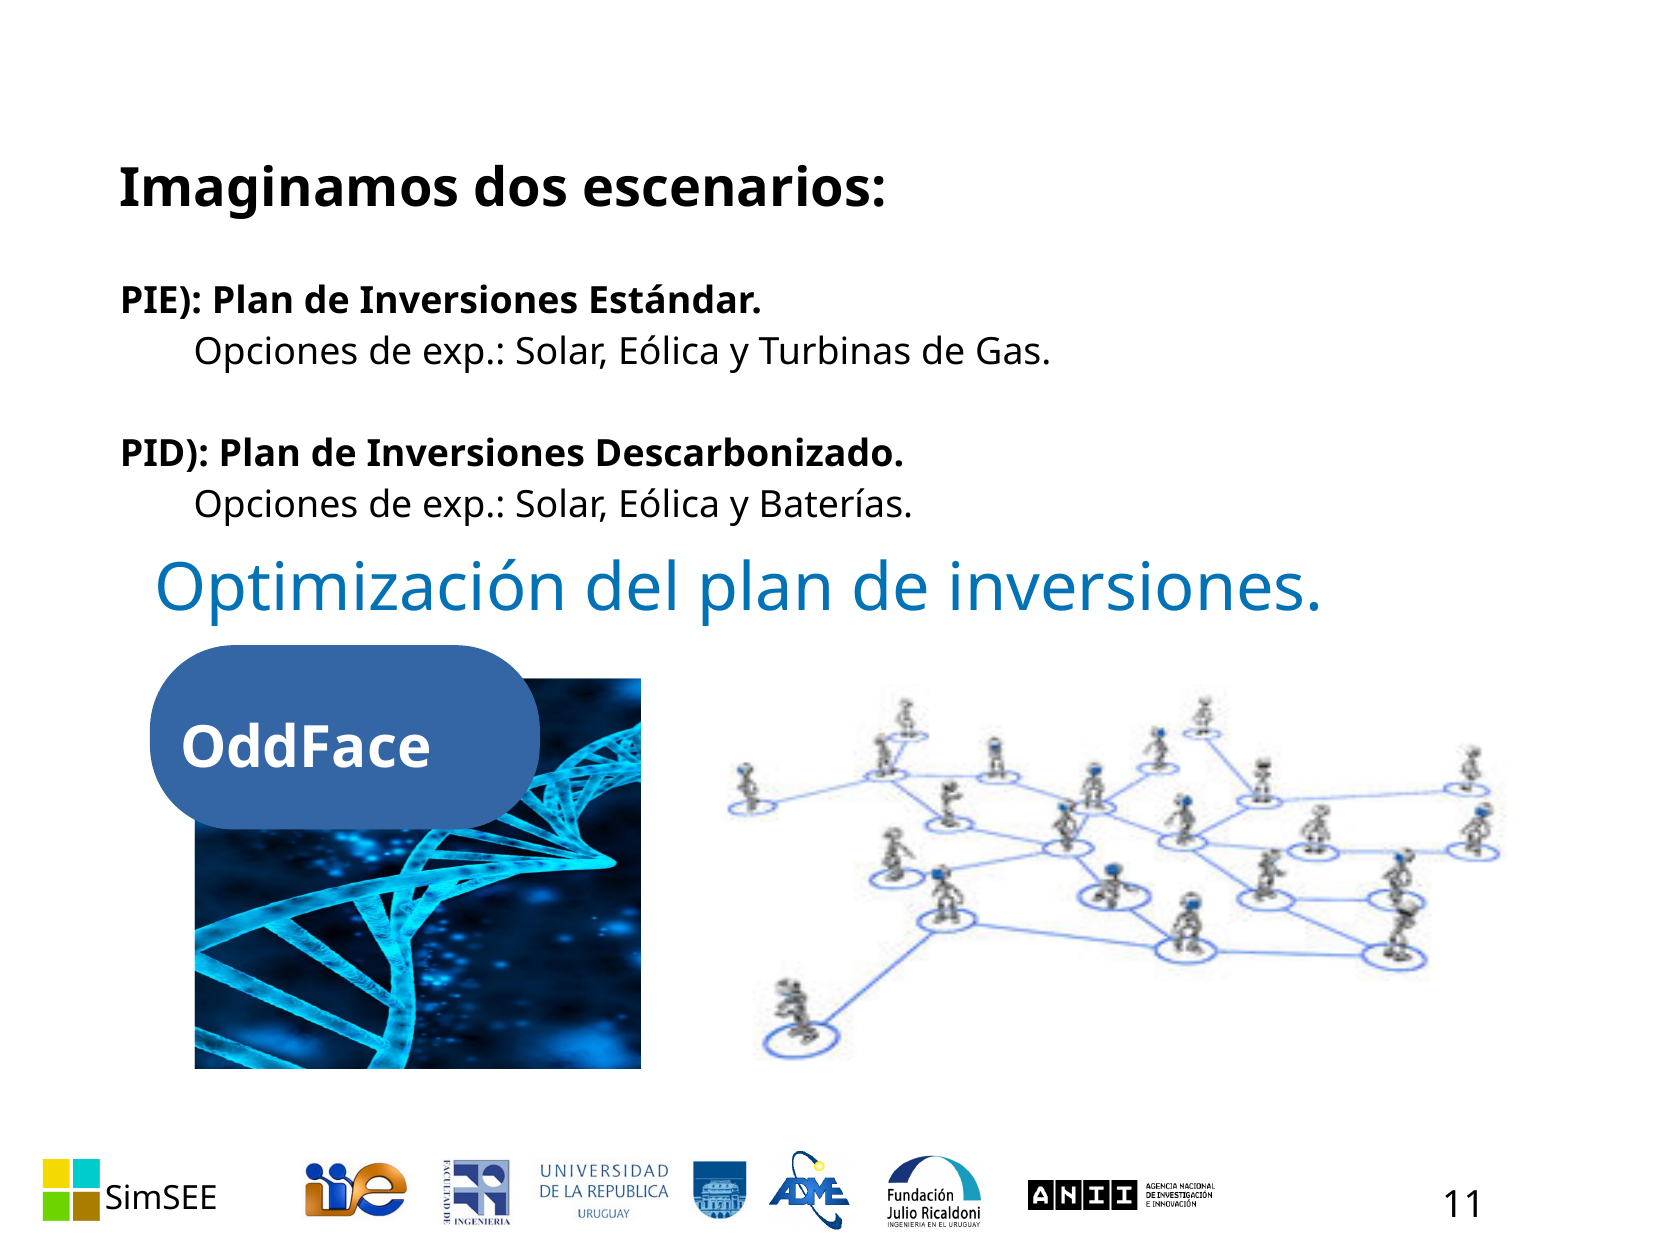

Imaginamos dos escenarios:
PIE): Plan de Inversiones Estándar.
	Opciones de exp.: Solar, Eólica y Turbinas de Gas.
PID): Plan de Inversiones Descarbonizado.
	Opciones de exp.: Solar, Eólica y Baterías.
# Optimización del plan de inversiones.
OddFace